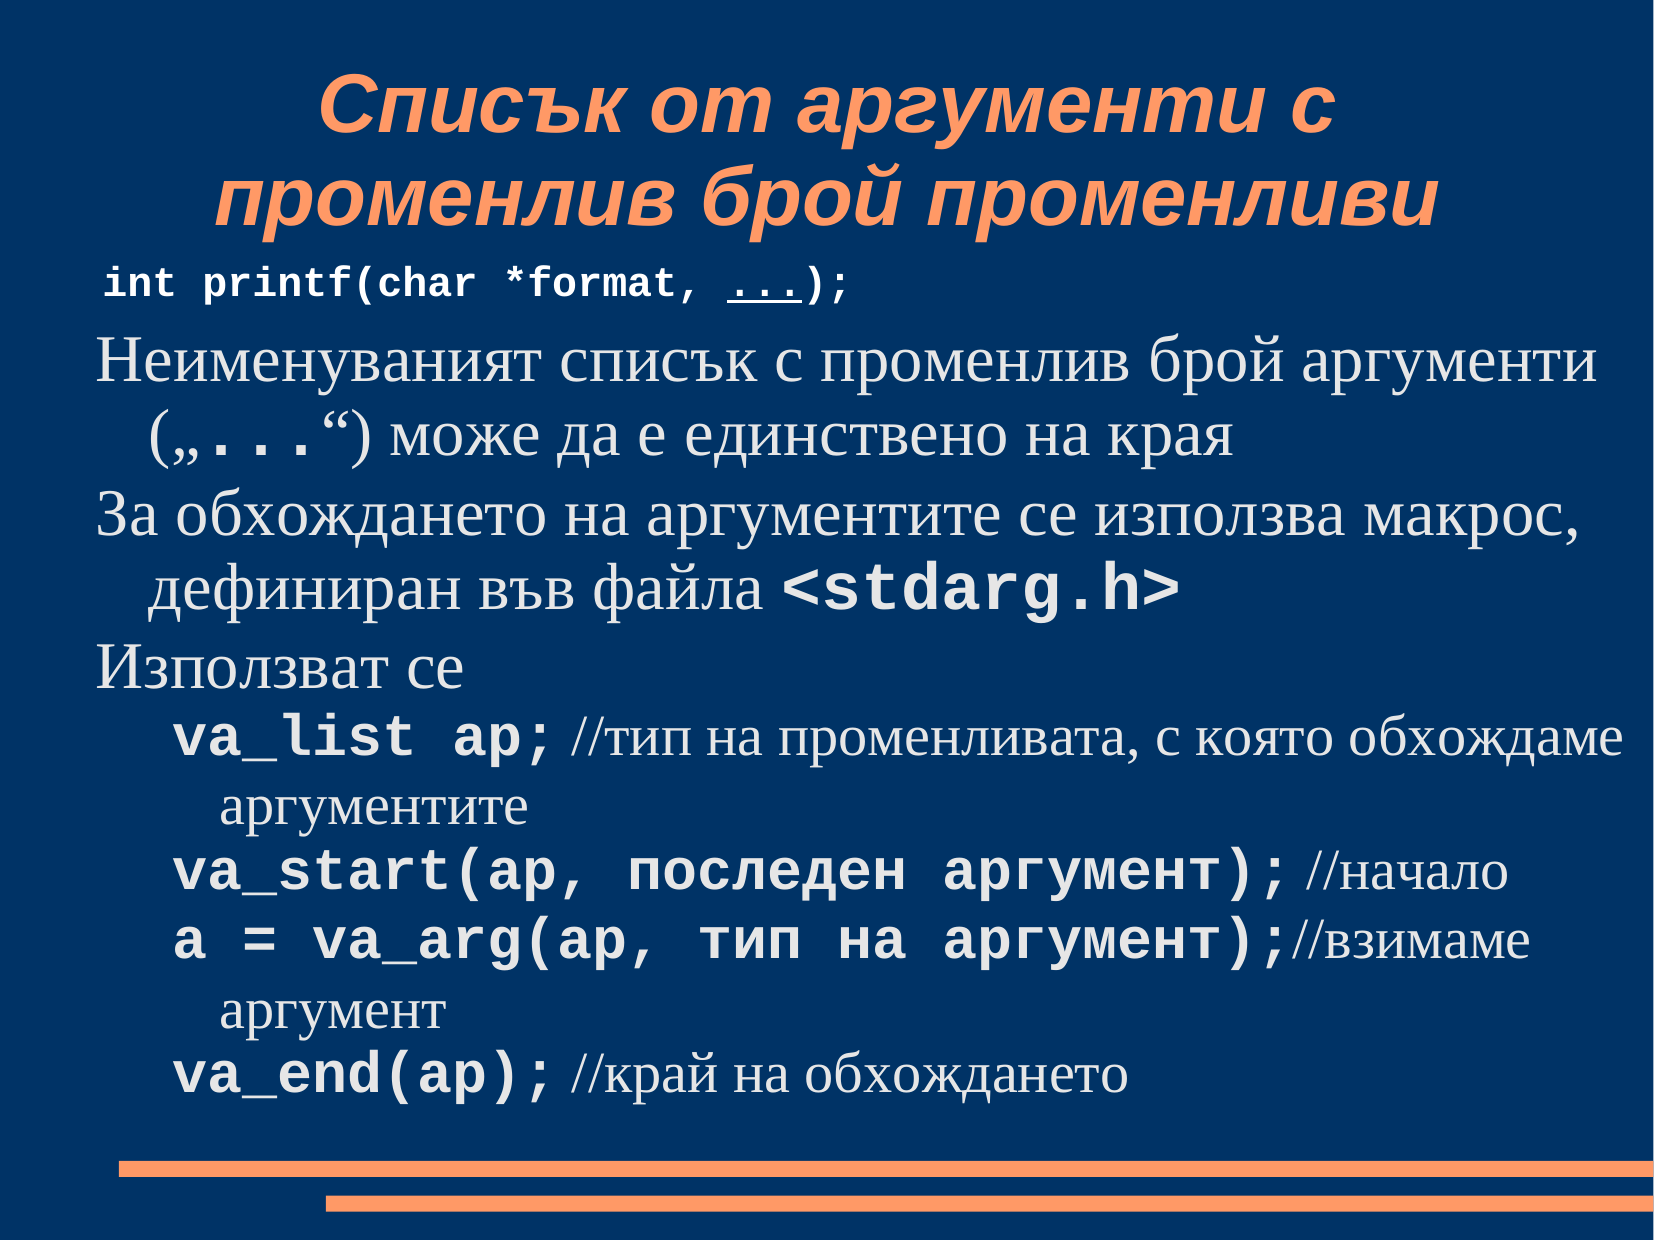

# Списък от аргументи с променлив брой променливи
int printf(char *format, ...);
Неименуваният списък с променлив брой аргументи („...“) може да е единствено на края
За обхождането на аргументите се използва макрос, дефиниран във файла <stdarg.h>
Използват се
va_list ap; //тип на променливата, с която обхождаме аргументите
va_start(ap, последен аргумент); //начало
a = va_arg(ap, тип на аргумент);//взимаме аргумент
va_end(ap); //край на обхождането